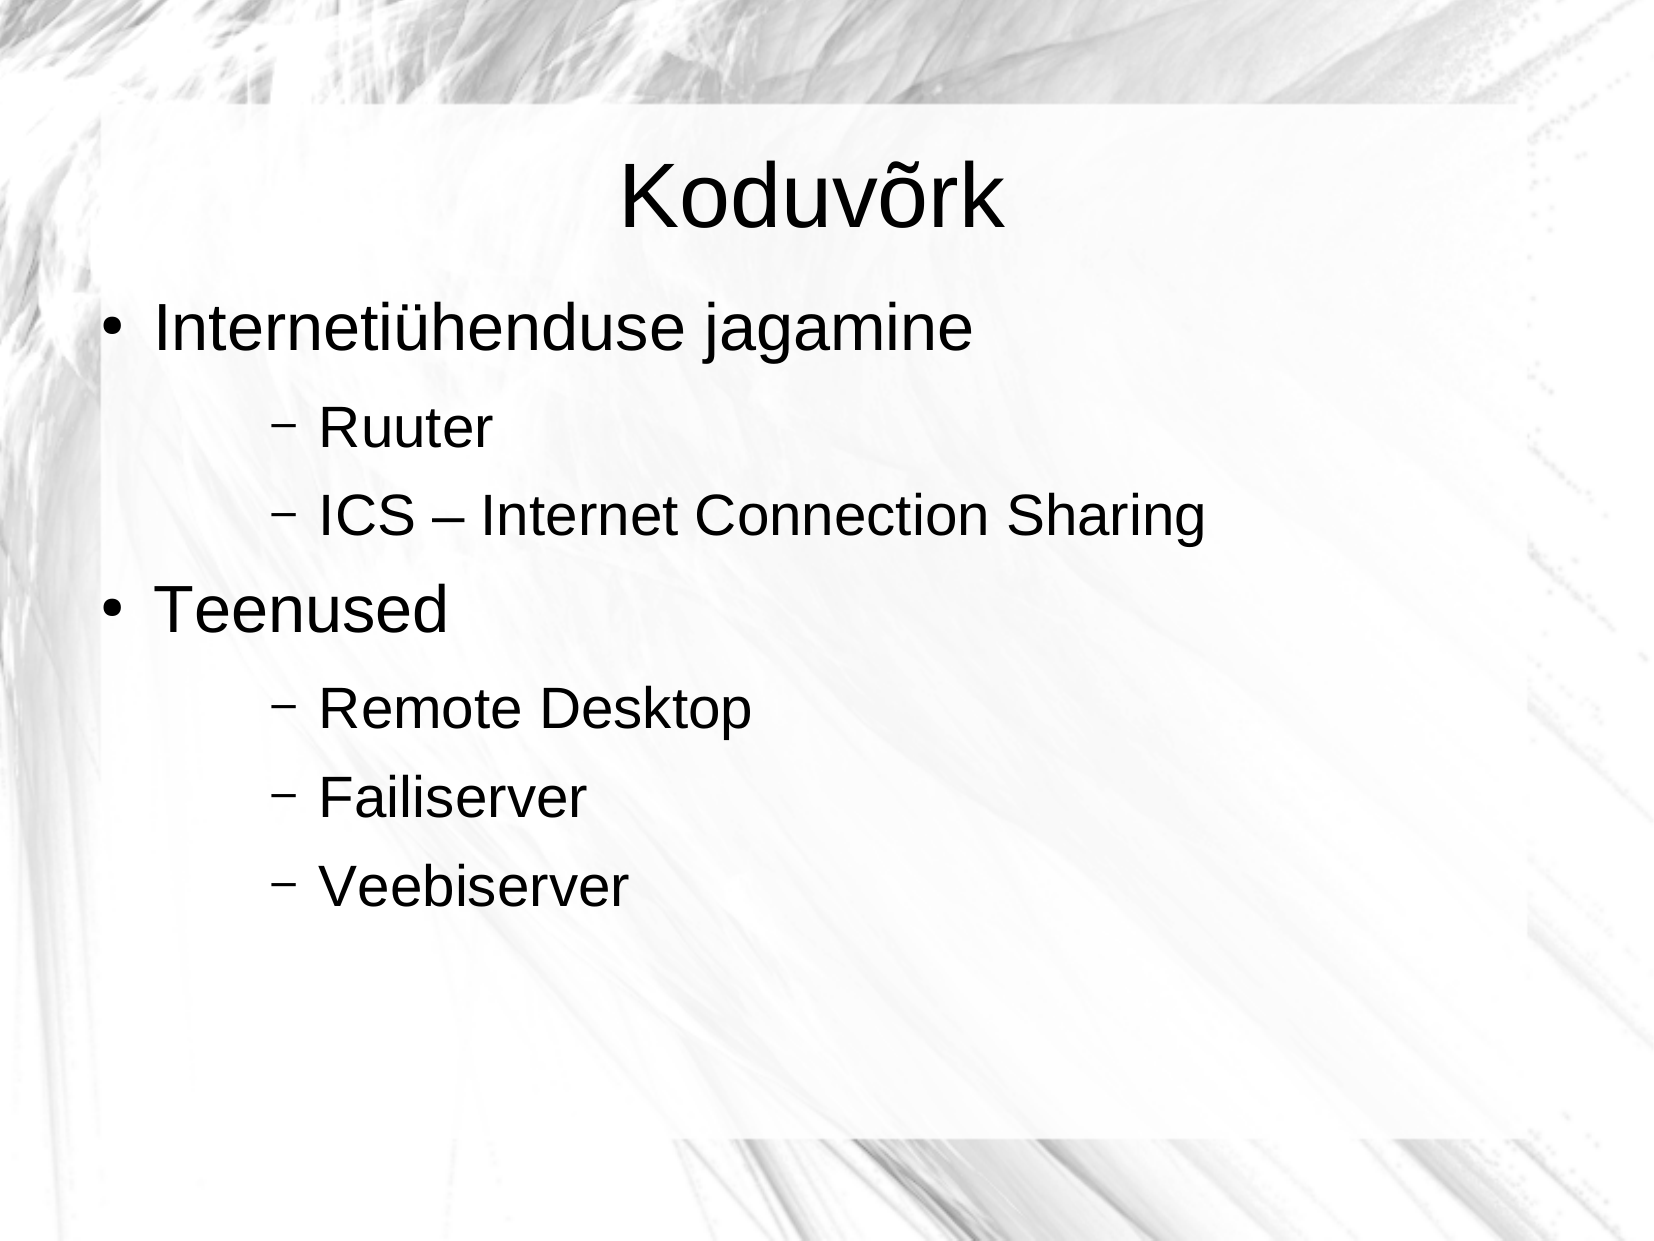

# Koduvõrk
Internetiühenduse jagamine
Ruuter
ICS – Internet Connection Sharing
Teenused
Remote Desktop
Failiserver
Veebiserver